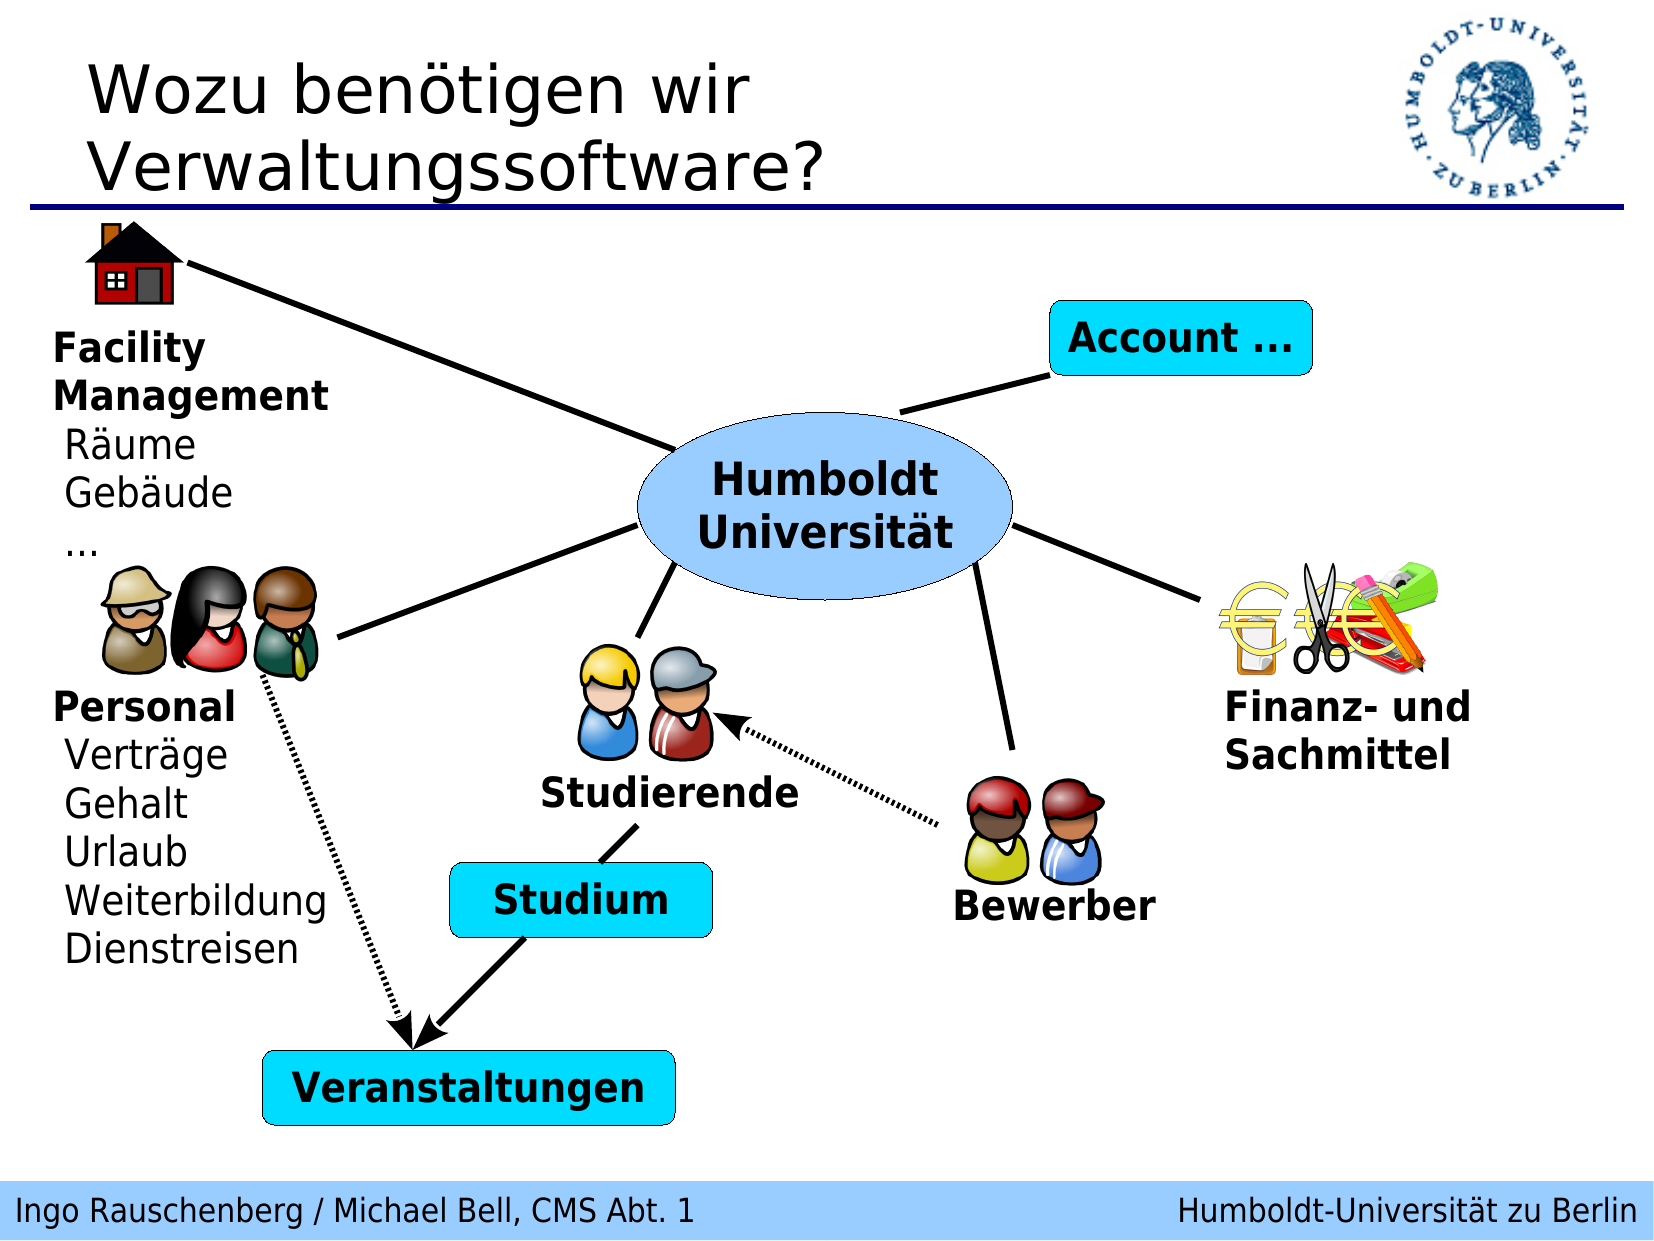

# Wozu benötigen wir Verwaltungssoftware?
Facility Management
 Räume
 Gebäude
 ...
Account ...
Humboldt
Universität
Personal
 Verträge
 Gehalt
 Urlaub
 Weiterbildung
 Dienstreisen
Finanz- und
Sachmittel
Studierende
Bewerber
Studium
Veranstaltungen
Ingo Rauschenberg / Michael Bell, CMS Abt. 1
Humboldt-Universität zu Berlin